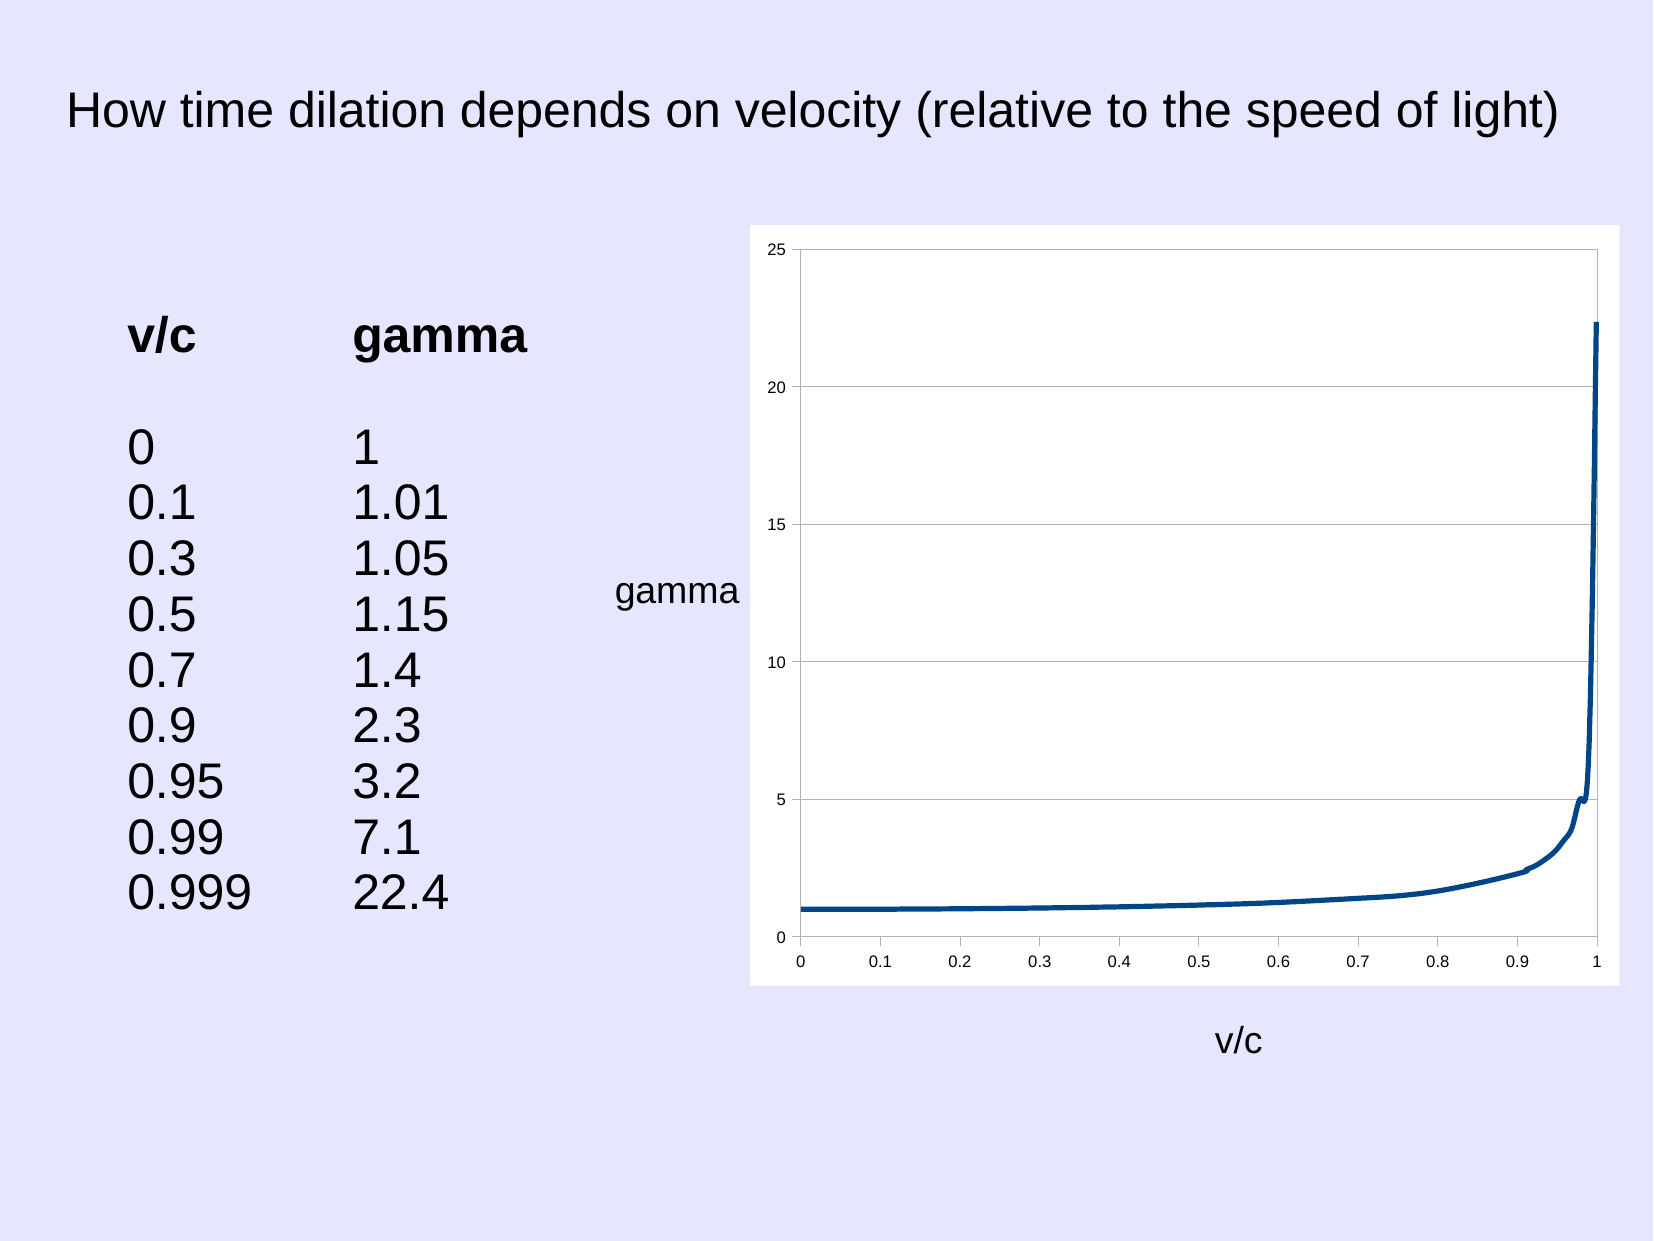

How time dilation depends on velocity (relative to the speed of light)
### Chart
| Category | Column B |
|---|---|v/c			gamma
0			1
0.1			1.01
0.3			1.05
0.5			1.15
0.7			1.4
0.9			2.3
0.95		3.2
0.99		7.1
0.999		22.4
gamma
v/c